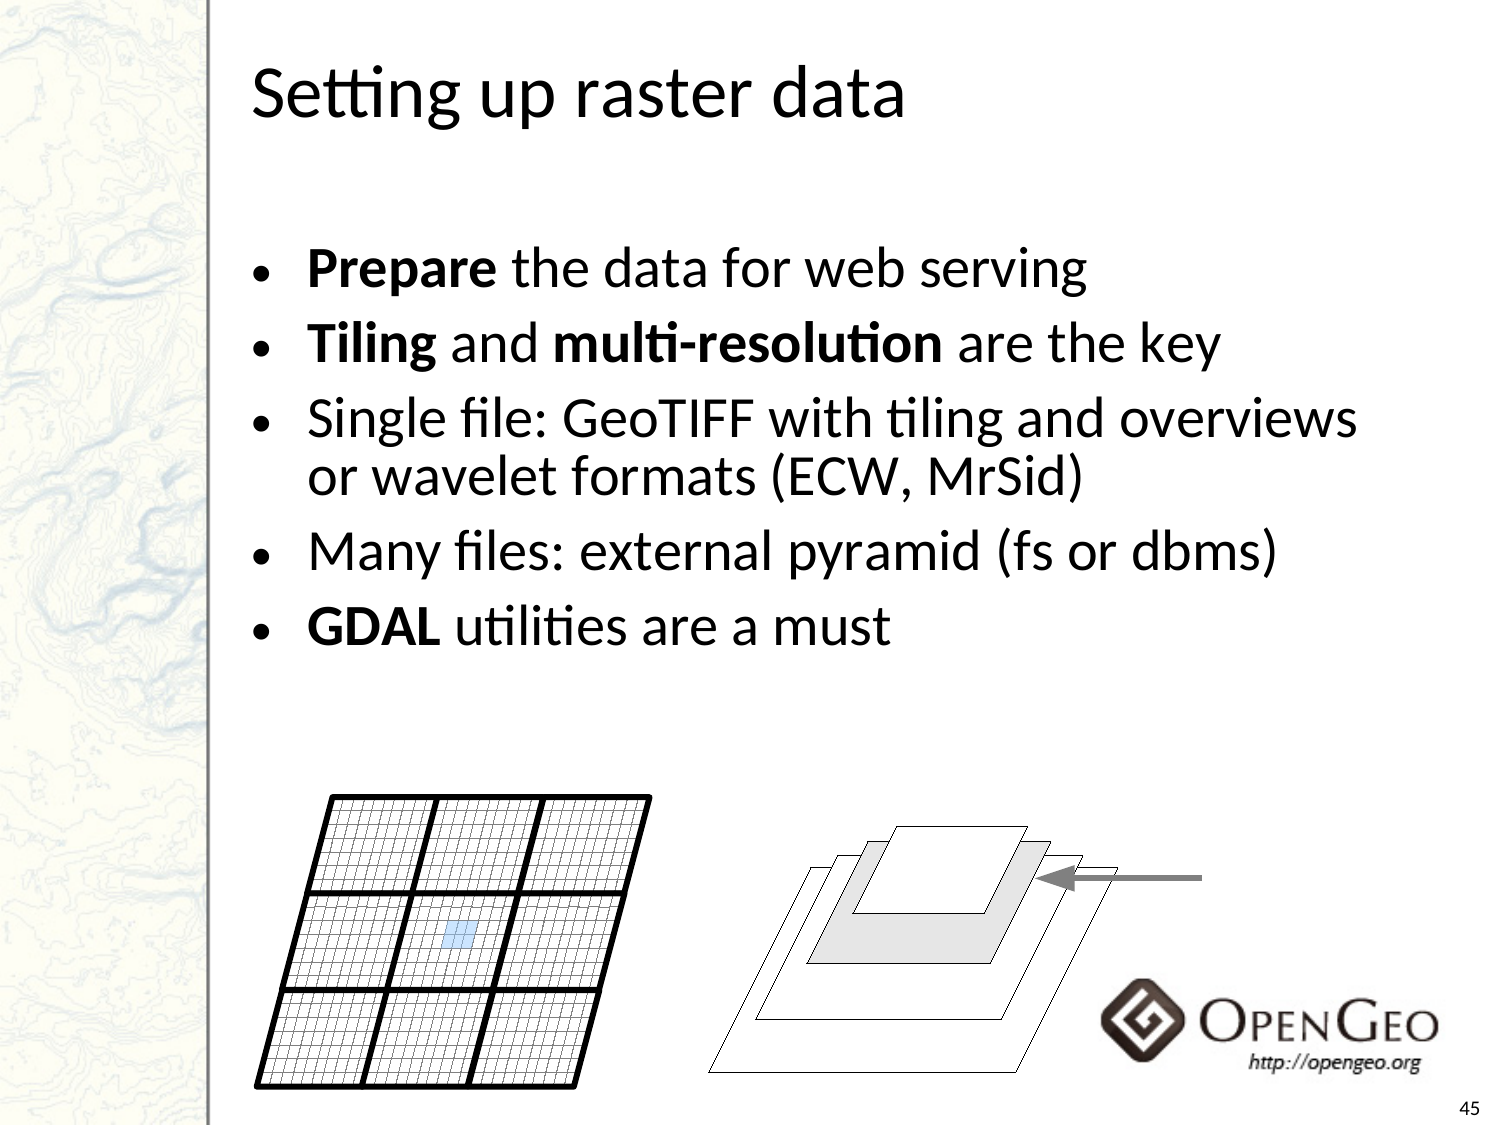

# Setting up raster data
Prepare the data for web serving
Tiling and multi-resolution are the key
Single file: GeoTIFF with tiling and overviews or wavelet formats (ECW, MrSid)
Many files: external pyramid (fs or dbms)
GDAL utilities are a must